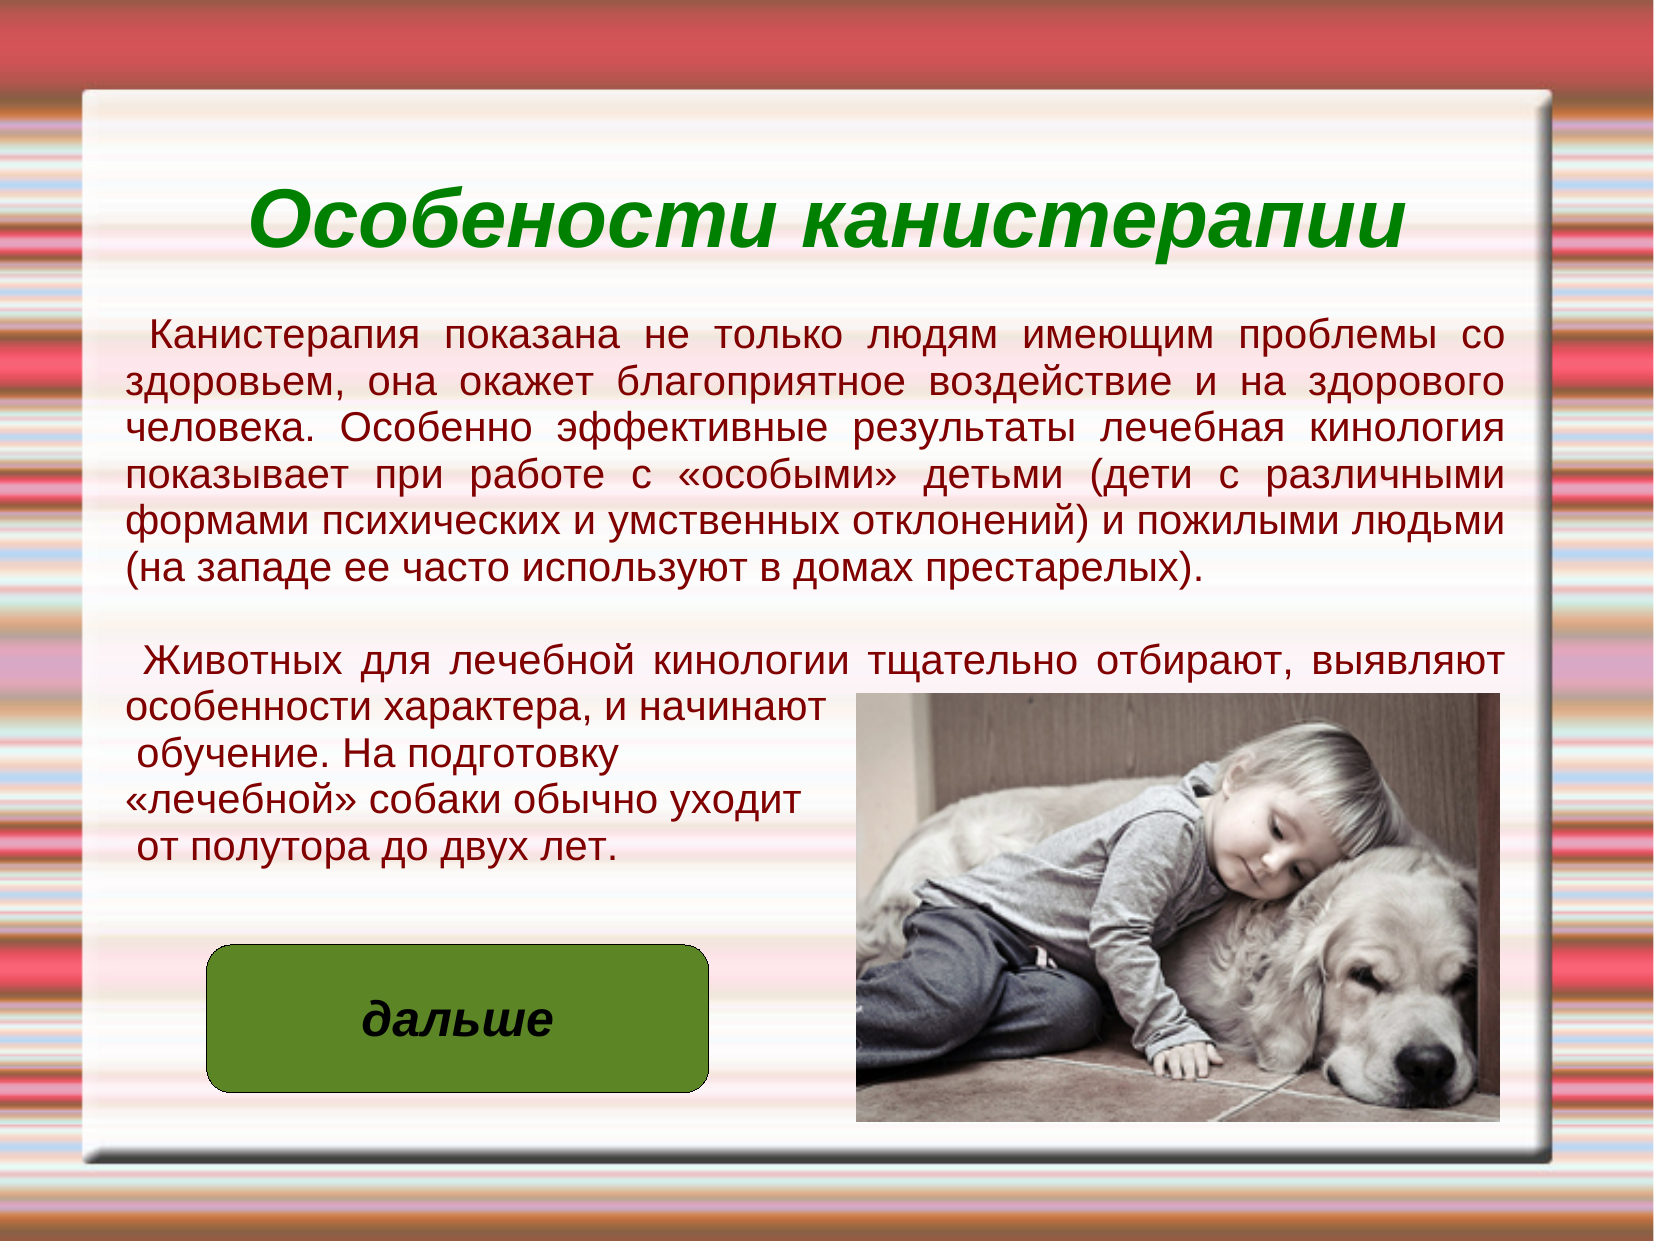

# Особености канистерапии
 Канистерапия показана не только людям имеющим проблемы со здоровьем, она окажет благоприятное воздействие и на здорового человека. Особенно эффективные результаты лечебная кинология показывает при работе с «особыми» детьми (дети с различными формами психических и умственных отклонений) и пожилыми людьми (на западе ее часто используют в домах престарелых).
 Животных для лечебной кинологии тщательно отбирают, выявляют особенности характера, и начинают
 обучение. На подготовку
«лечебной» собаки обычно уходит
 от полутора до двух лет.
дальше